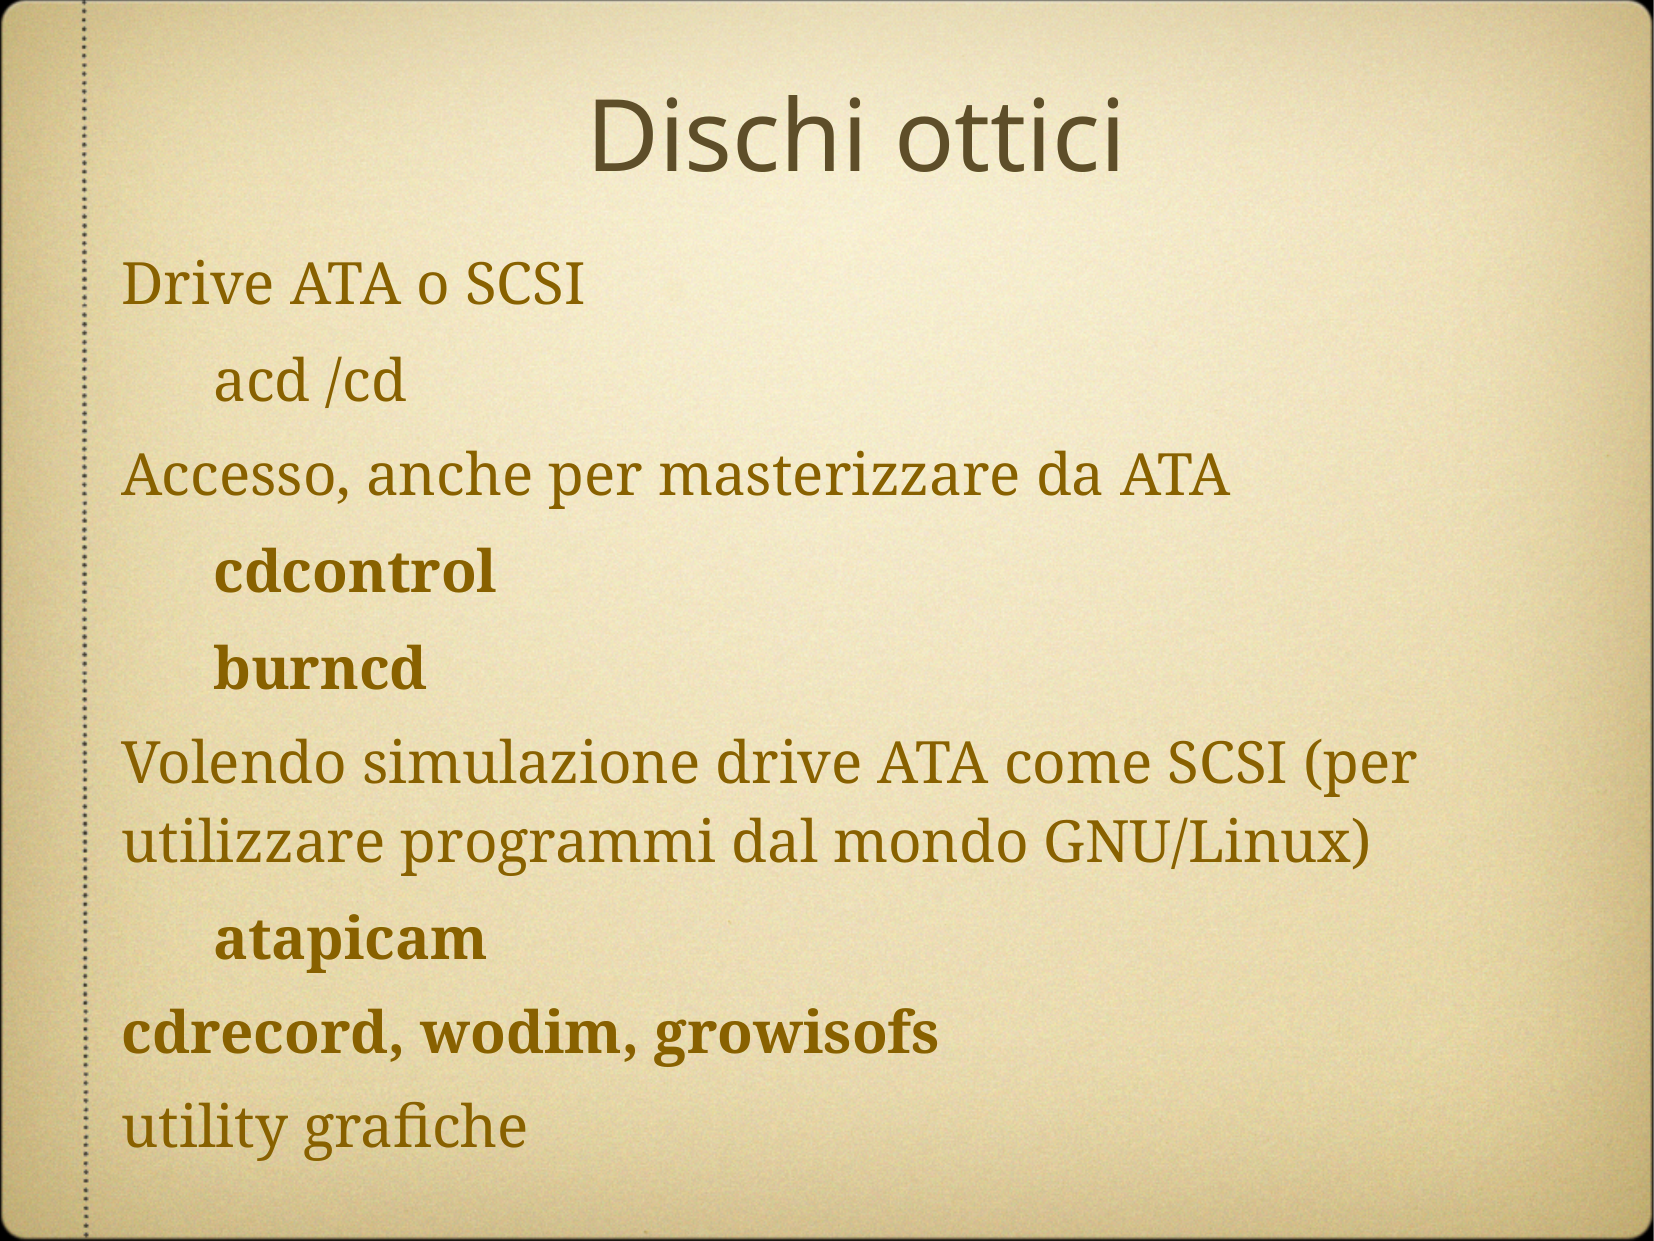

# Dischi ottici
Drive ATA o SCSI
acd /cd
Accesso, anche per masterizzare da ATA
cdcontrol
burncd
Volendo simulazione drive ATA come SCSI (per utilizzare programmi dal mondo GNU/Linux)
atapicam
cdrecord, wodim, growisofs
utility grafiche